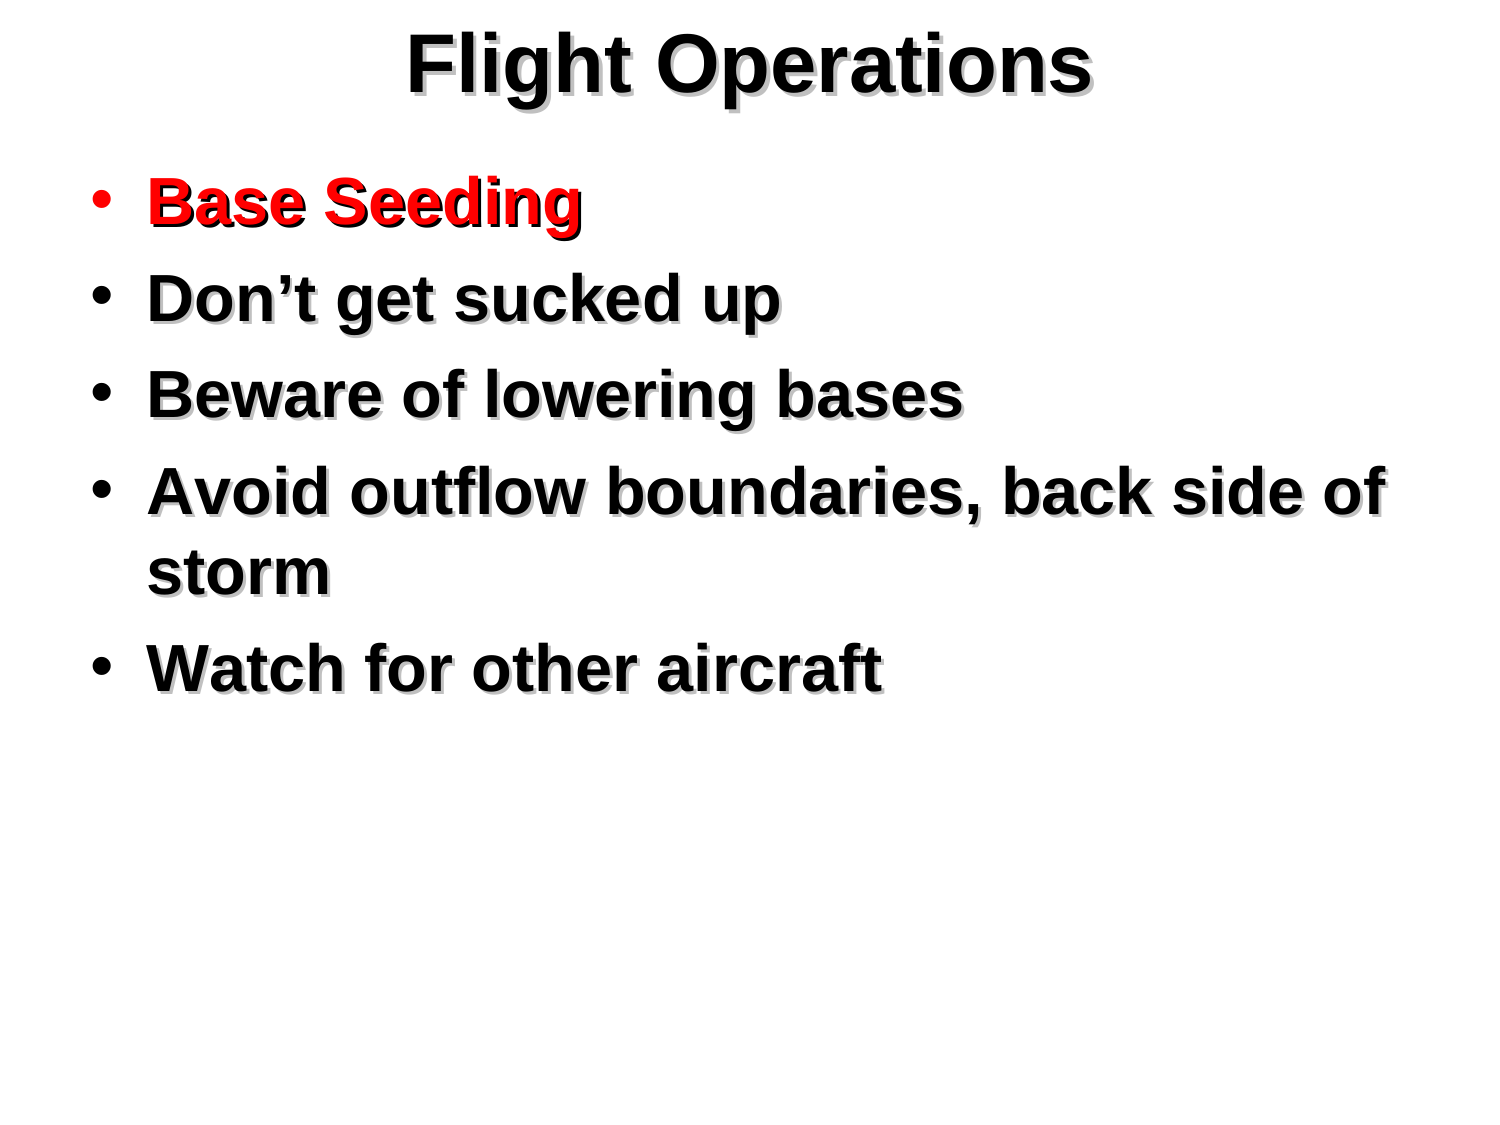

Flight Operations
# Base Seeding
Don’t get sucked up
Beware of lowering bases
Avoid outflow boundaries, back side of storm
Watch for other aircraft